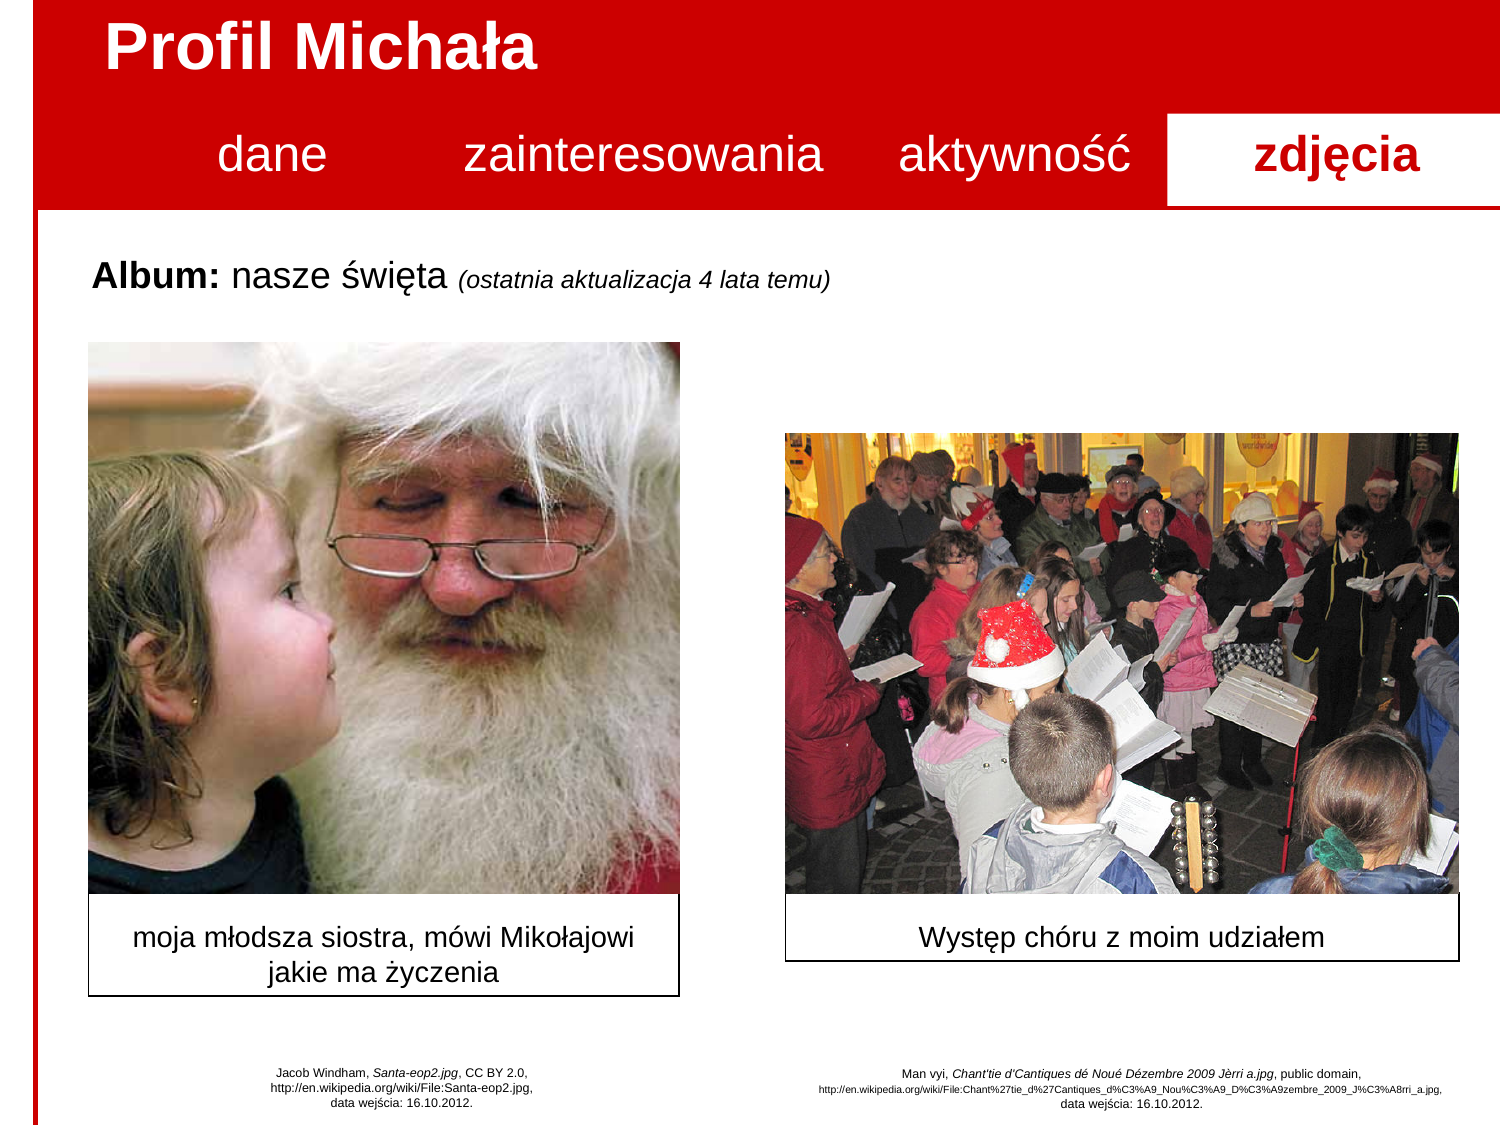

Profil Michała
	Profil Michała
dane
zdjęcia
zainteresowania
aktywność
Album: nasze święta (ostatnia aktualizacja 4 lata temu)
moja młodsza siostra, mówi Mikołajowi jakie ma życzenia
Występ chóru z moim udziałem
Jacob Windham, Santa-eop2.jpg, CC BY 2.0,
http://en.wikipedia.org/wiki/File:Santa-eop2.jpg,
data wejścia: 16.10.2012.
Man vyi, Chant'tie d'Cantiques dé Noué Dézembre 2009 Jèrri a.jpg, public domain,
http://en.wikipedia.org/wiki/File:Chant%27tie_d%27Cantiques_d%C3%A9_Nou%C3%A9_D%C3%A9zembre_2009_J%C3%A8rri_a.jpg,
data wejścia: 16.10.2012.